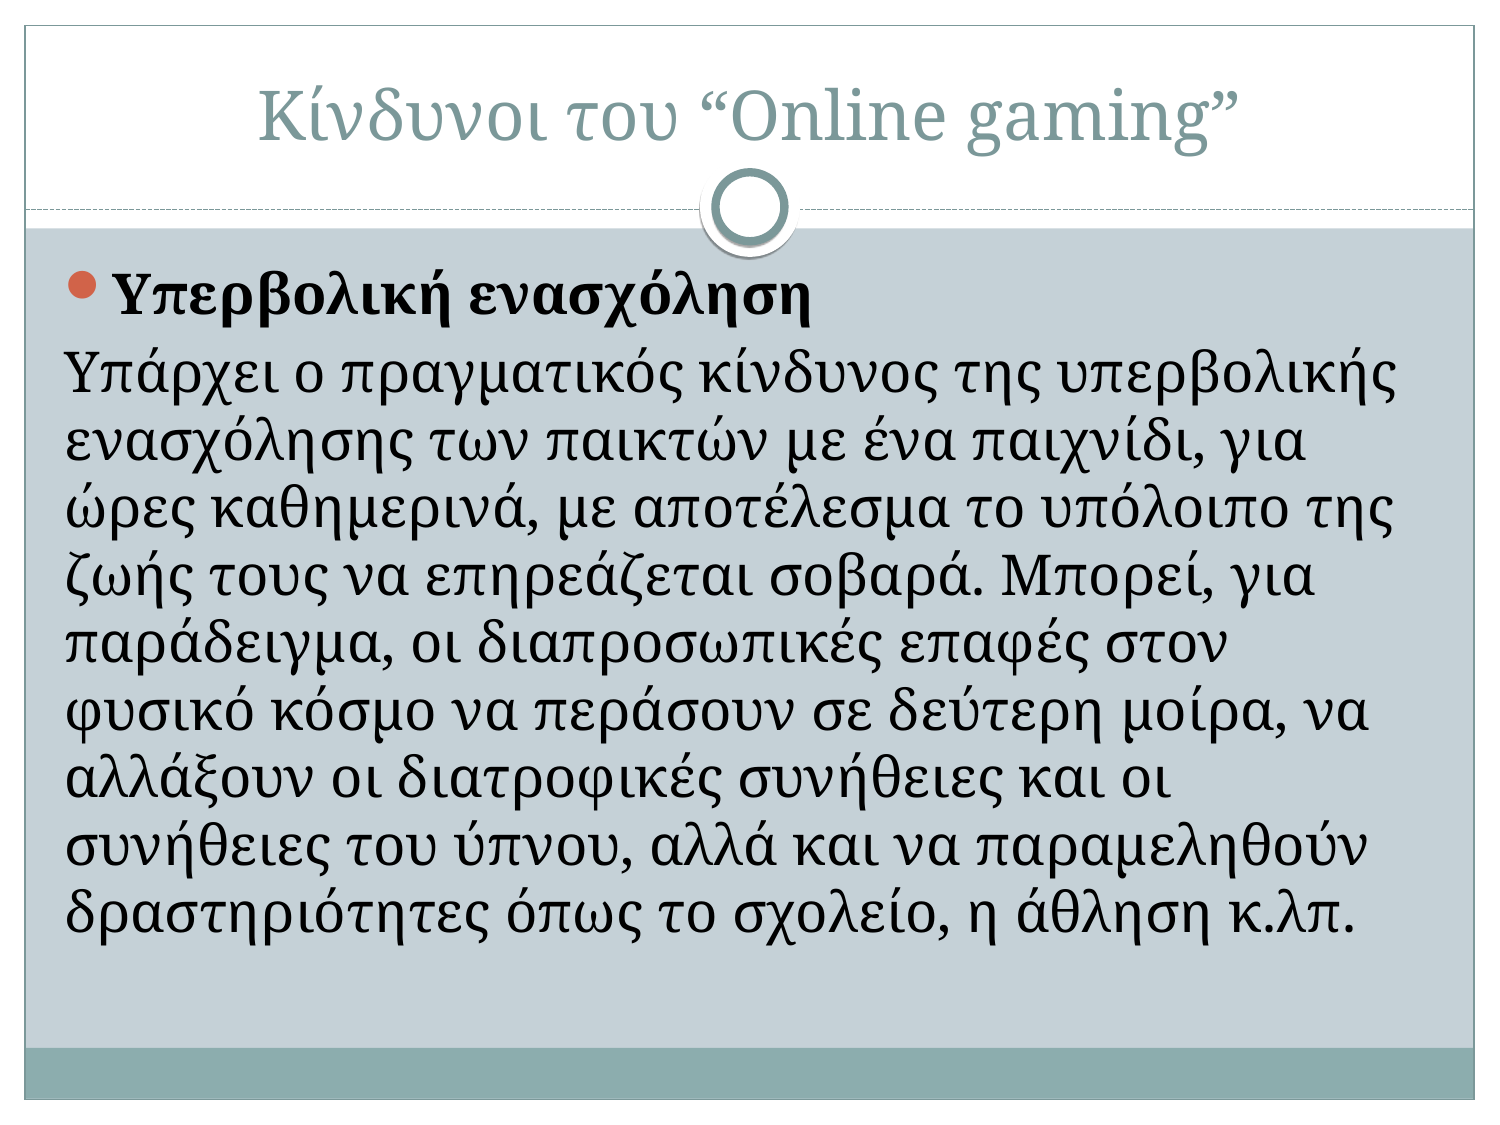

# Κίνδυνοι του “Online gaming”
Υπερβολική ενασχόληση
Yπάρχει ο πραγματικός κίνδυνος της υπερβολικής ενασχόλησης των παικτών με ένα παιχνίδι, για ώρες καθημερινά, με αποτέλεσμα το υπόλοιπο της ζωής τους να επηρεάζεται σοβαρά. Μπορεί, για παράδειγμα, οι διαπροσωπικές επαφές στον φυσικό κόσμο να περάσουν σε δεύτερη μοίρα, να αλλάξουν οι διατροφικές συνήθειες και οι συνήθειες του ύπνου, αλλά και να παραμεληθούν δραστηριότητες όπως το σχολείο, η άθληση κ.λπ.